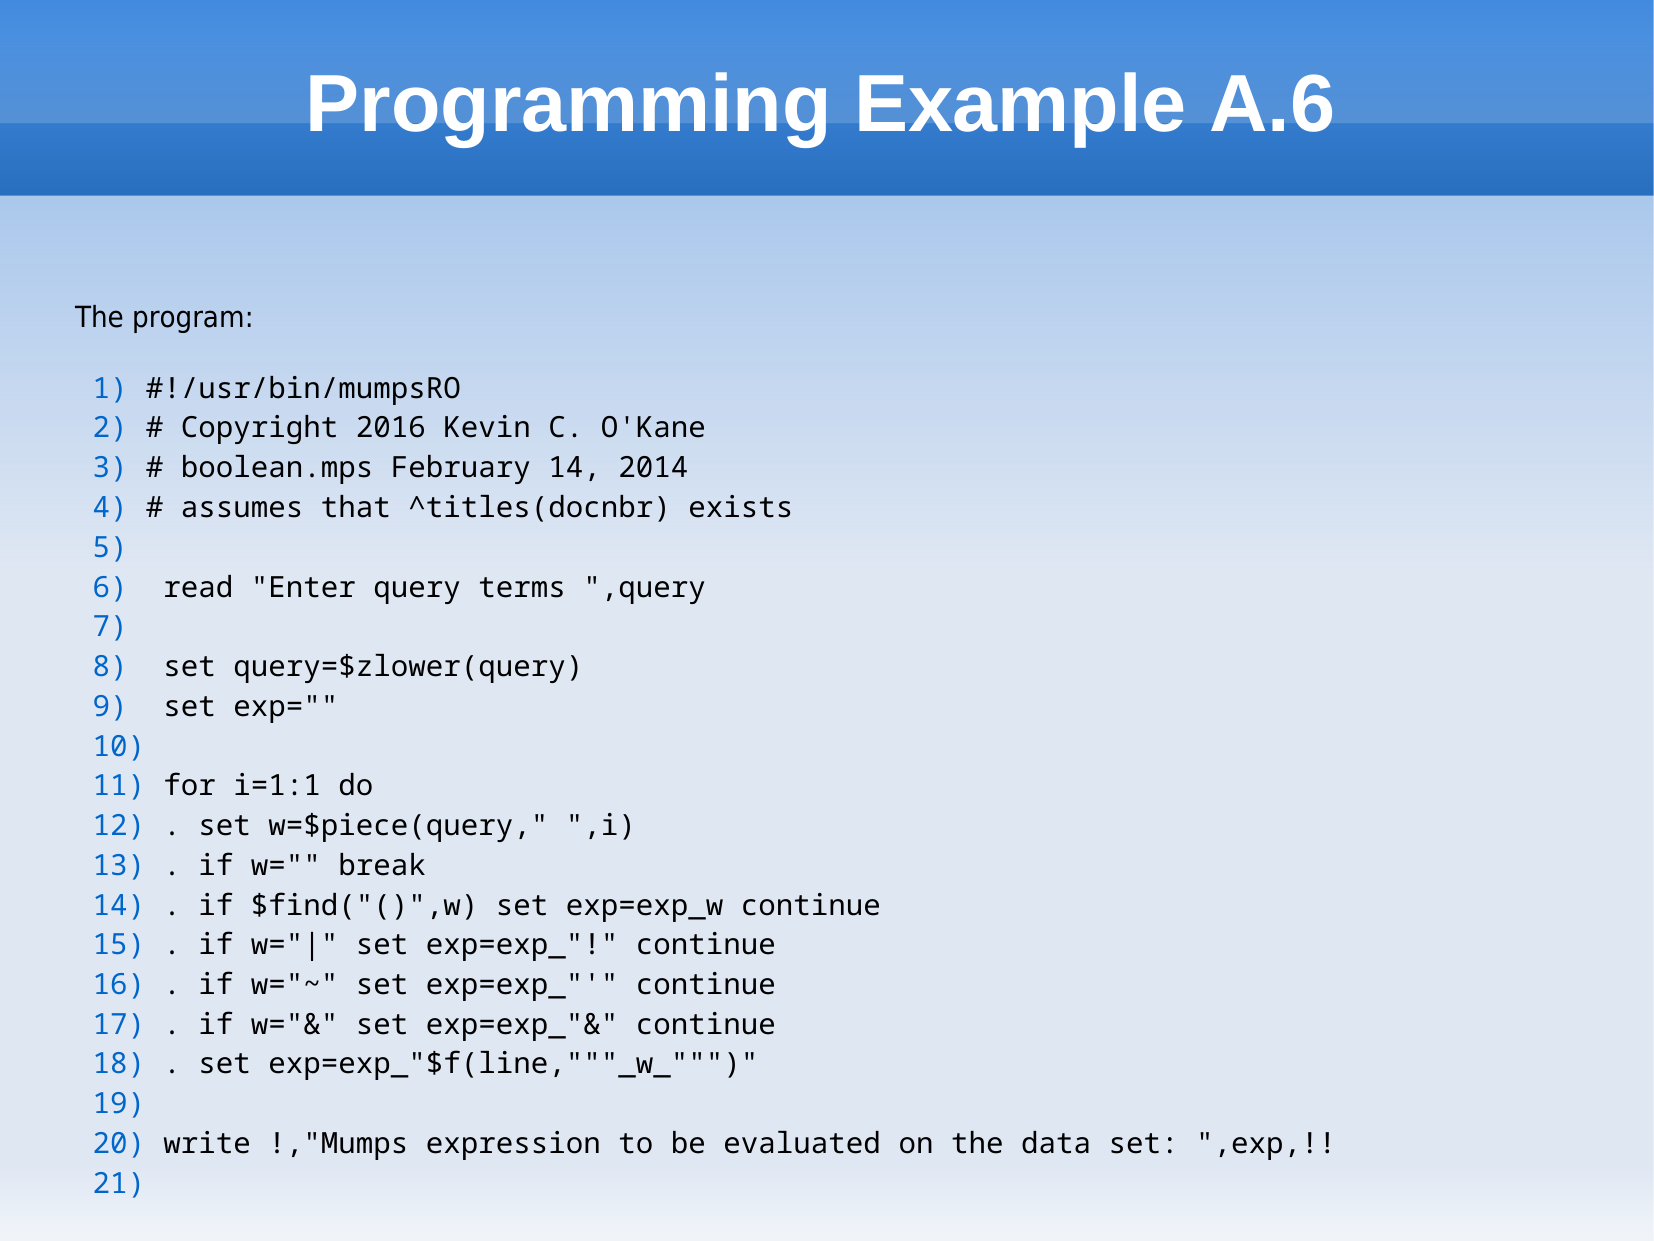

# Programming Example A.6
The program:
#!/usr/bin/mumpsRO
# Copyright 2016 Kevin C. O'Kane
# boolean.mps February 14, 2014
# assumes that ^titles(docnbr) exists
 read "Enter query terms ",query
 set query=$zlower(query)
 set exp=""
 for i=1:1 do
 . set w=$piece(query," ",i)
 . if w="" break
 . if $find("()",w) set exp=exp_w continue
 . if w="|" set exp=exp_"!" continue
 . if w="~" set exp=exp_"'" continue
 . if w="&" set exp=exp_"&" continue
 . set exp=exp_"$f(line,"""_w_""")"
 write !,"Mumps expression to be evaluated on the data set: ",exp,!!